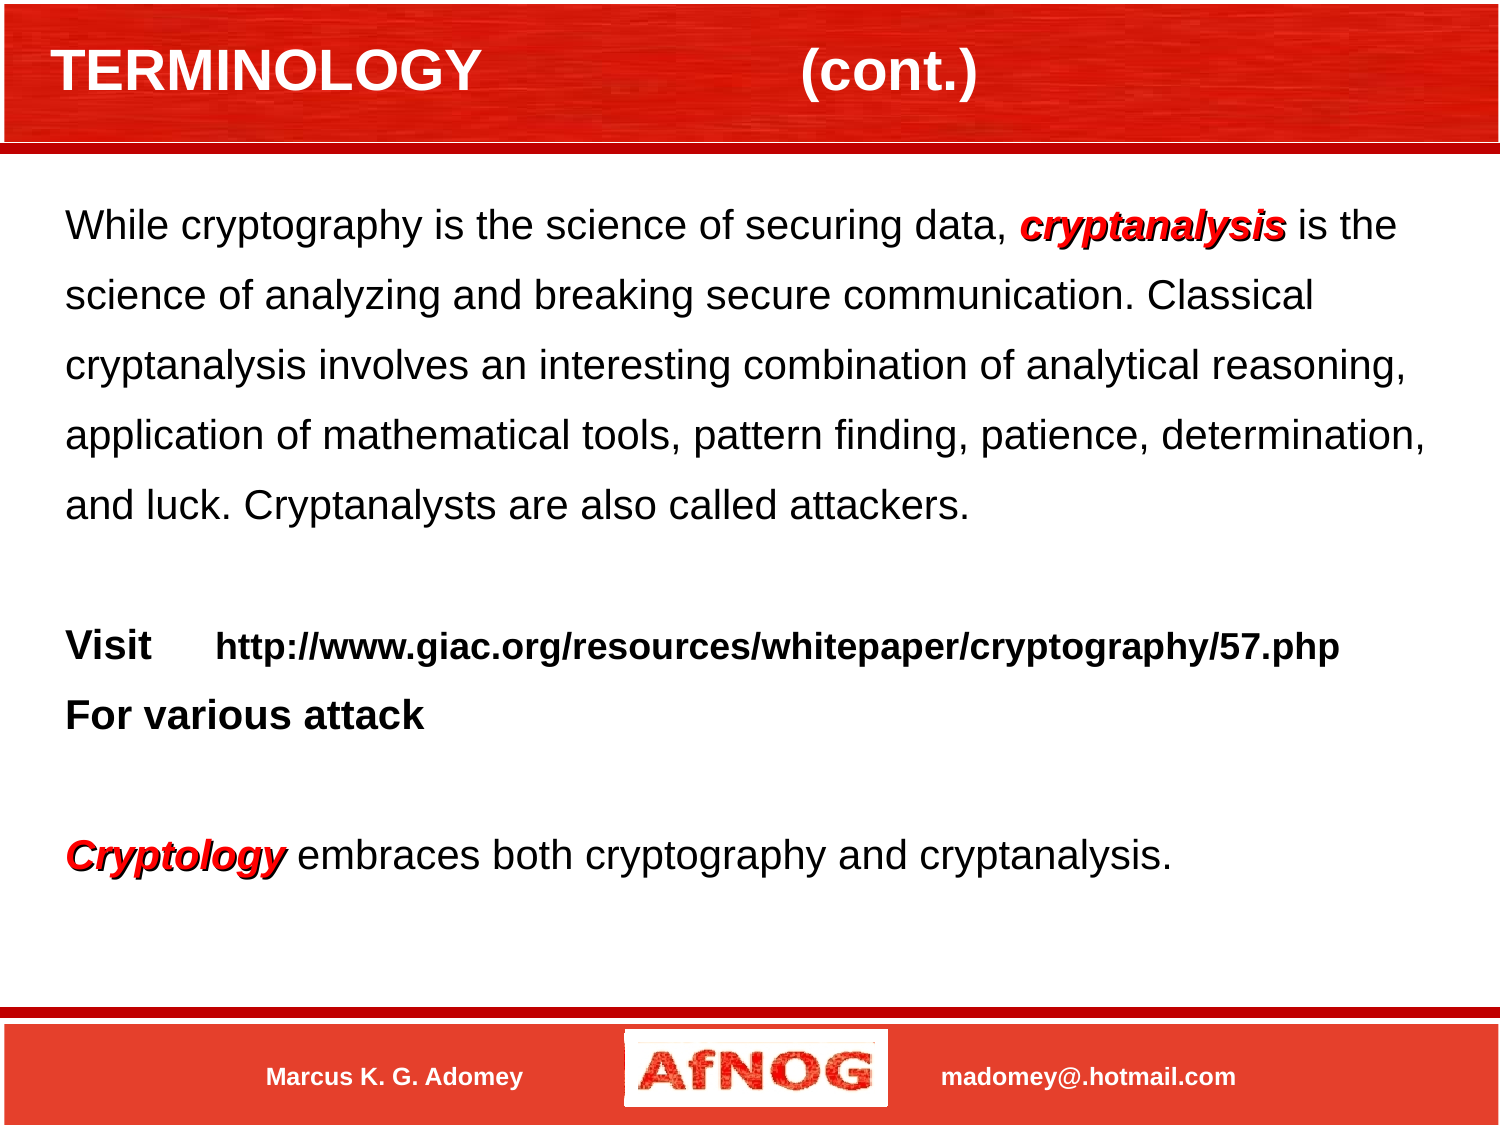

TERMINOLOGY 					(cont.)
While cryptography is the science of securing data, cryptanalysis is the science of analyzing and breaking secure communication. Classical cryptanalysis involves an interesting combination of analytical reasoning, application of mathematical tools, pattern finding, patience, determination, and luck. Cryptanalysts are also called attackers.
Visit	http://www.giac.org/resources/whitepaper/cryptography/57.php
For various attack
Cryptology embraces both cryptography and cryptanalysis.